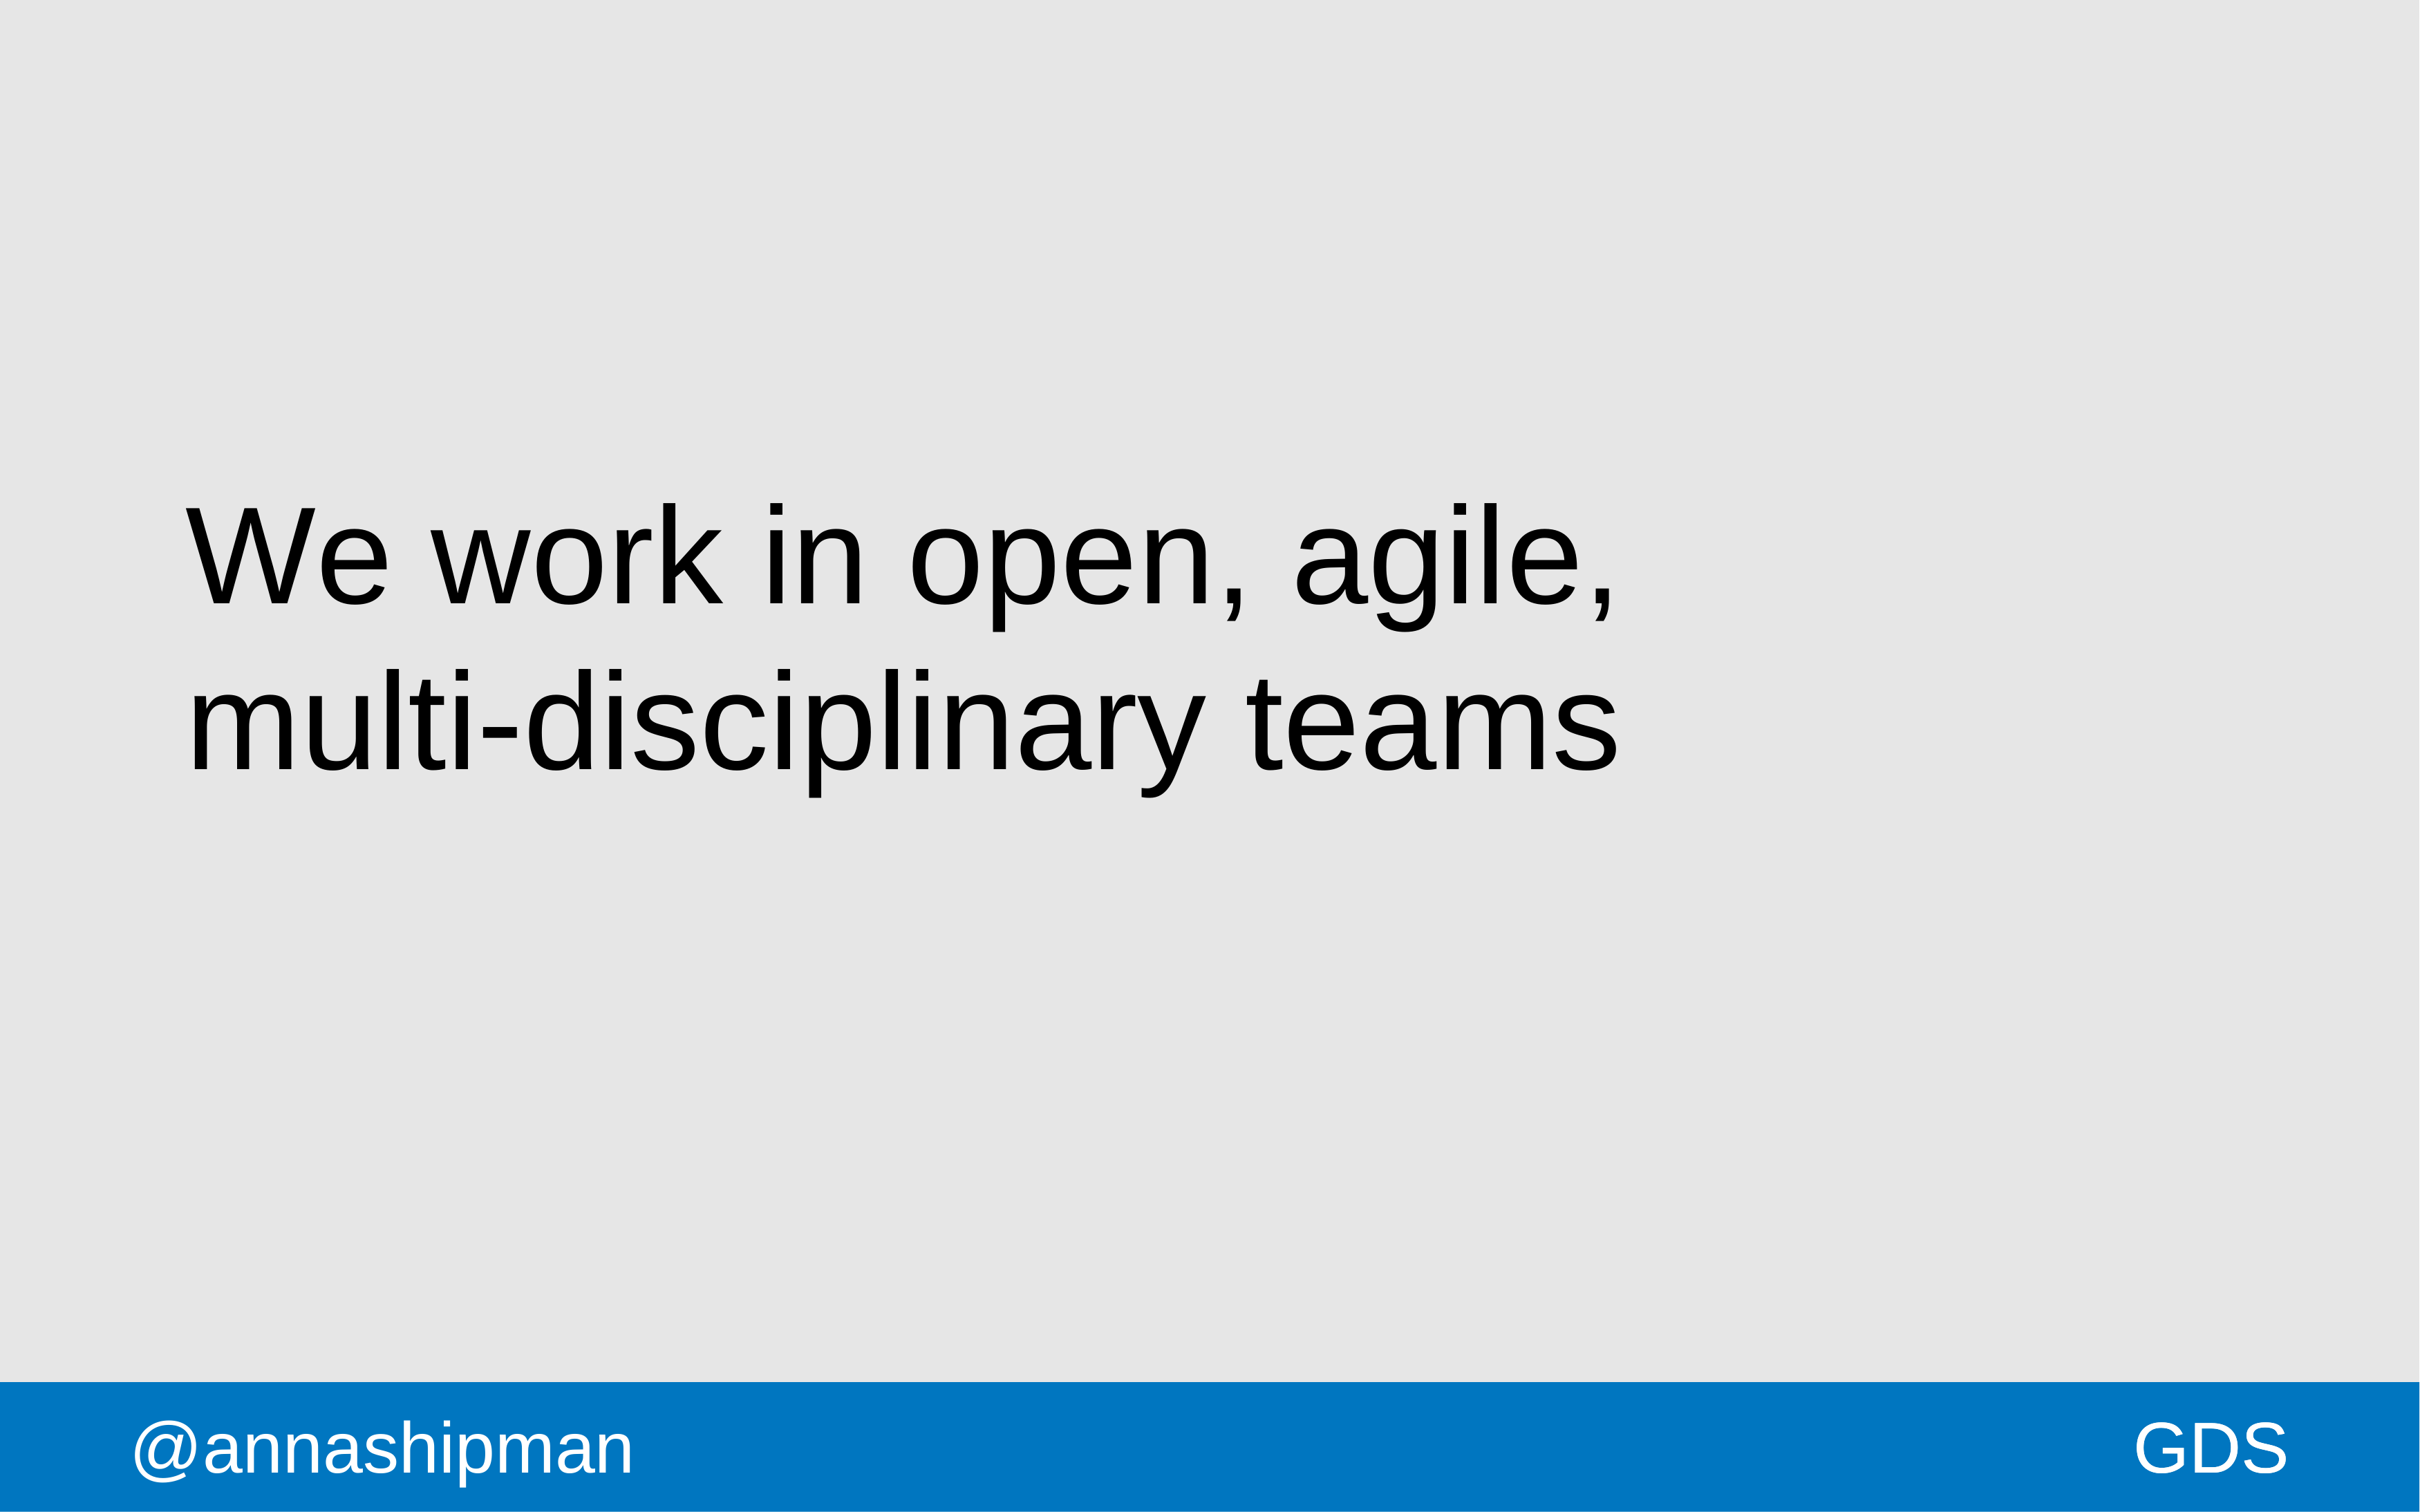

# We work in open, agile, multi-disciplinary teams